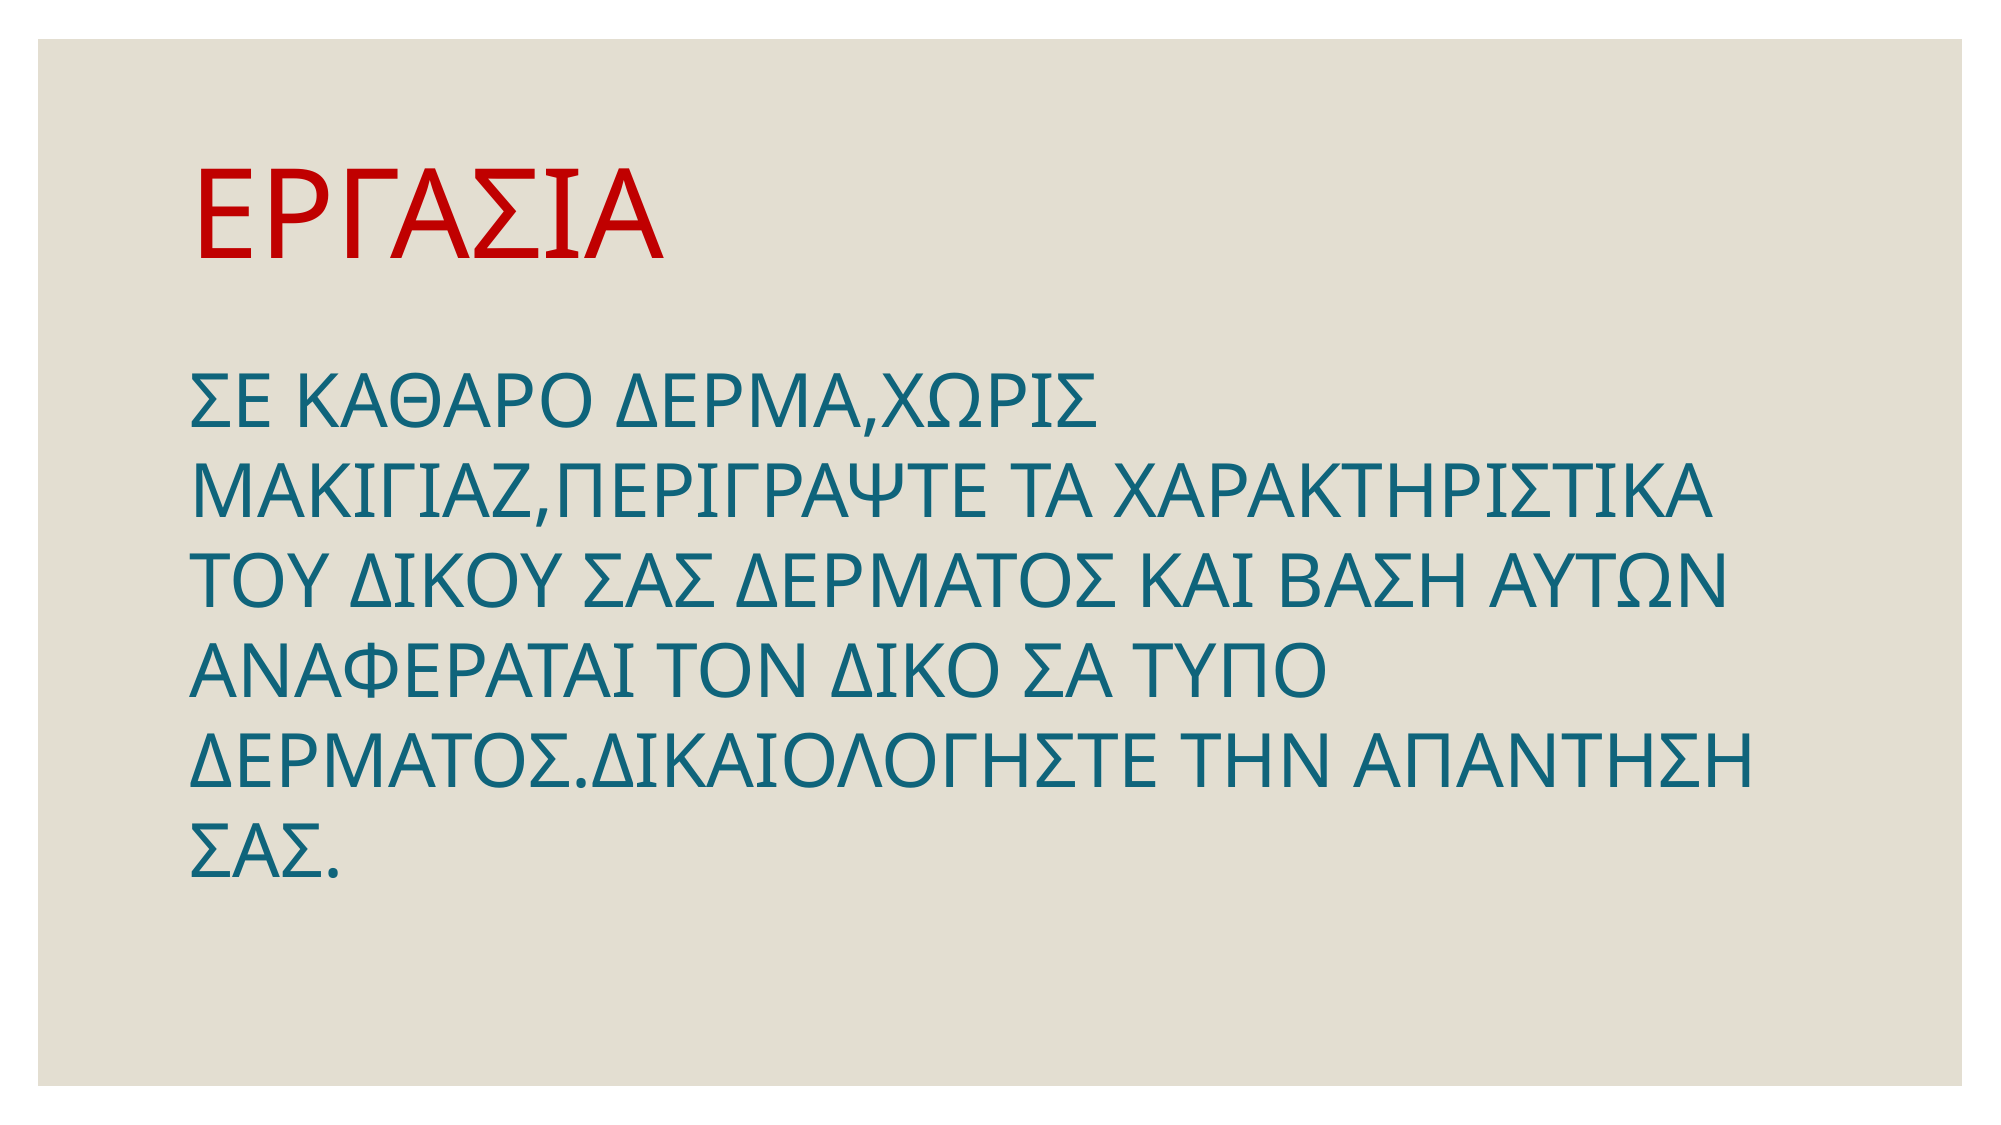

# ΕΡΓΑΣΙΑ
ΣΕ ΚΑΘΑΡΟ ΔΕΡΜΑ,ΧΩΡΙΣ ΜΑΚΙΓΙΑΖ,ΠΕΡΙΓΡΑΨΤΕ ΤΑ ΧΑΡΑΚΤΗΡΙΣΤΙΚΑ ΤΟΥ ΔΙΚΟΥ ΣΑΣ ΔΕΡΜΑΤΟΣ ΚΑΙ ΒΑΣΗ ΑΥΤΩΝ ΑΝΑΦΕΡΑΤΑΙ ΤΟΝ ΔΙΚΟ ΣΑ ΤΥΠΟ ΔΕΡΜΑΤΟΣ.ΔΙΚΑΙΟΛΟΓΗΣΤΕ ΤΗΝ ΑΠΑΝΤΗΣΗ ΣΑΣ.